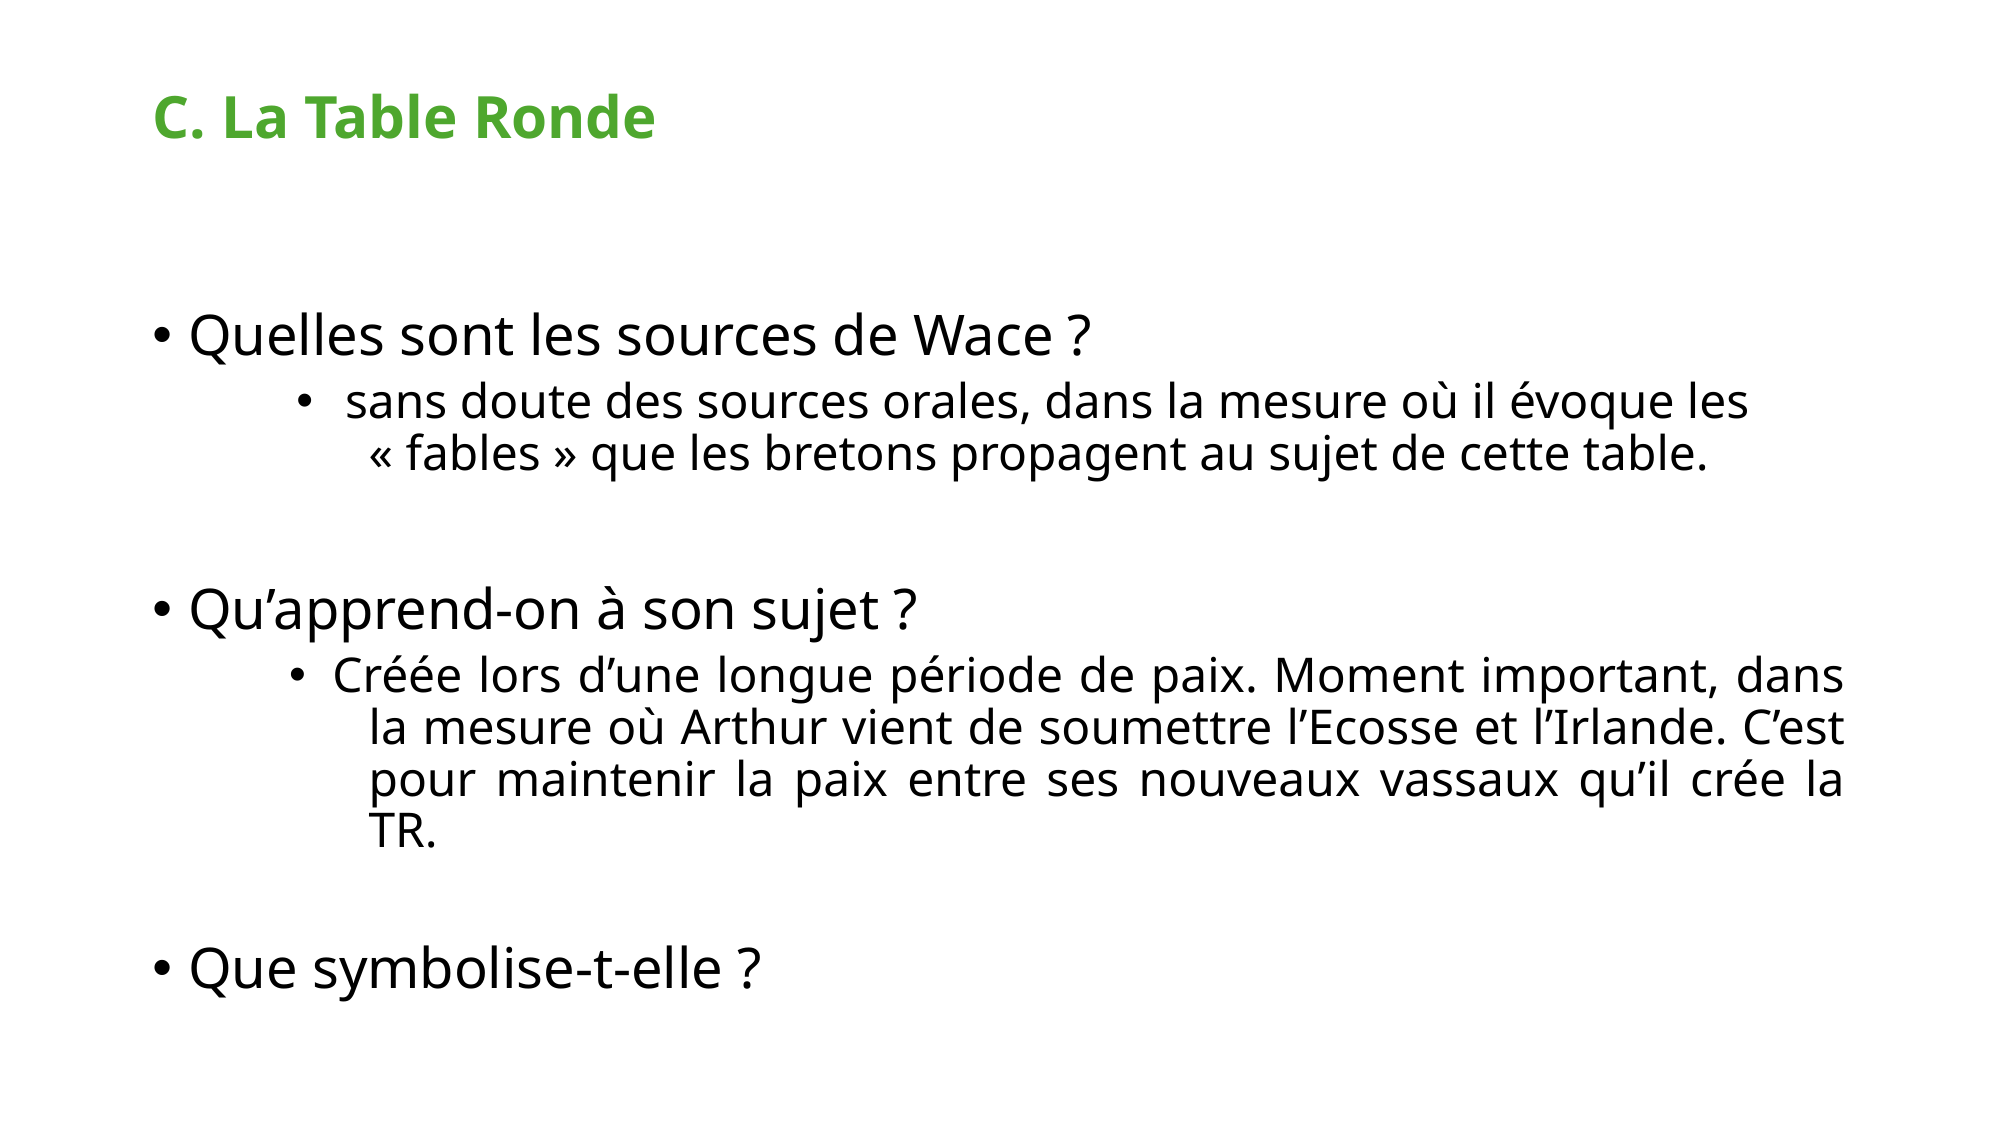

# C. La Table Ronde
Quelles sont les sources de Wace ?
 sans doute des sources orales, dans la mesure où il évoque les « fables » que les bretons propagent au sujet de cette table.
Qu’apprend-on à son sujet ?
Créée lors d’une longue période de paix. Moment important, dans la mesure où Arthur vient de soumettre l’Ecosse et l’Irlande. C’est pour maintenir la paix entre ses nouveaux vassaux qu’il crée la TR.
Que symbolise-t-elle ?